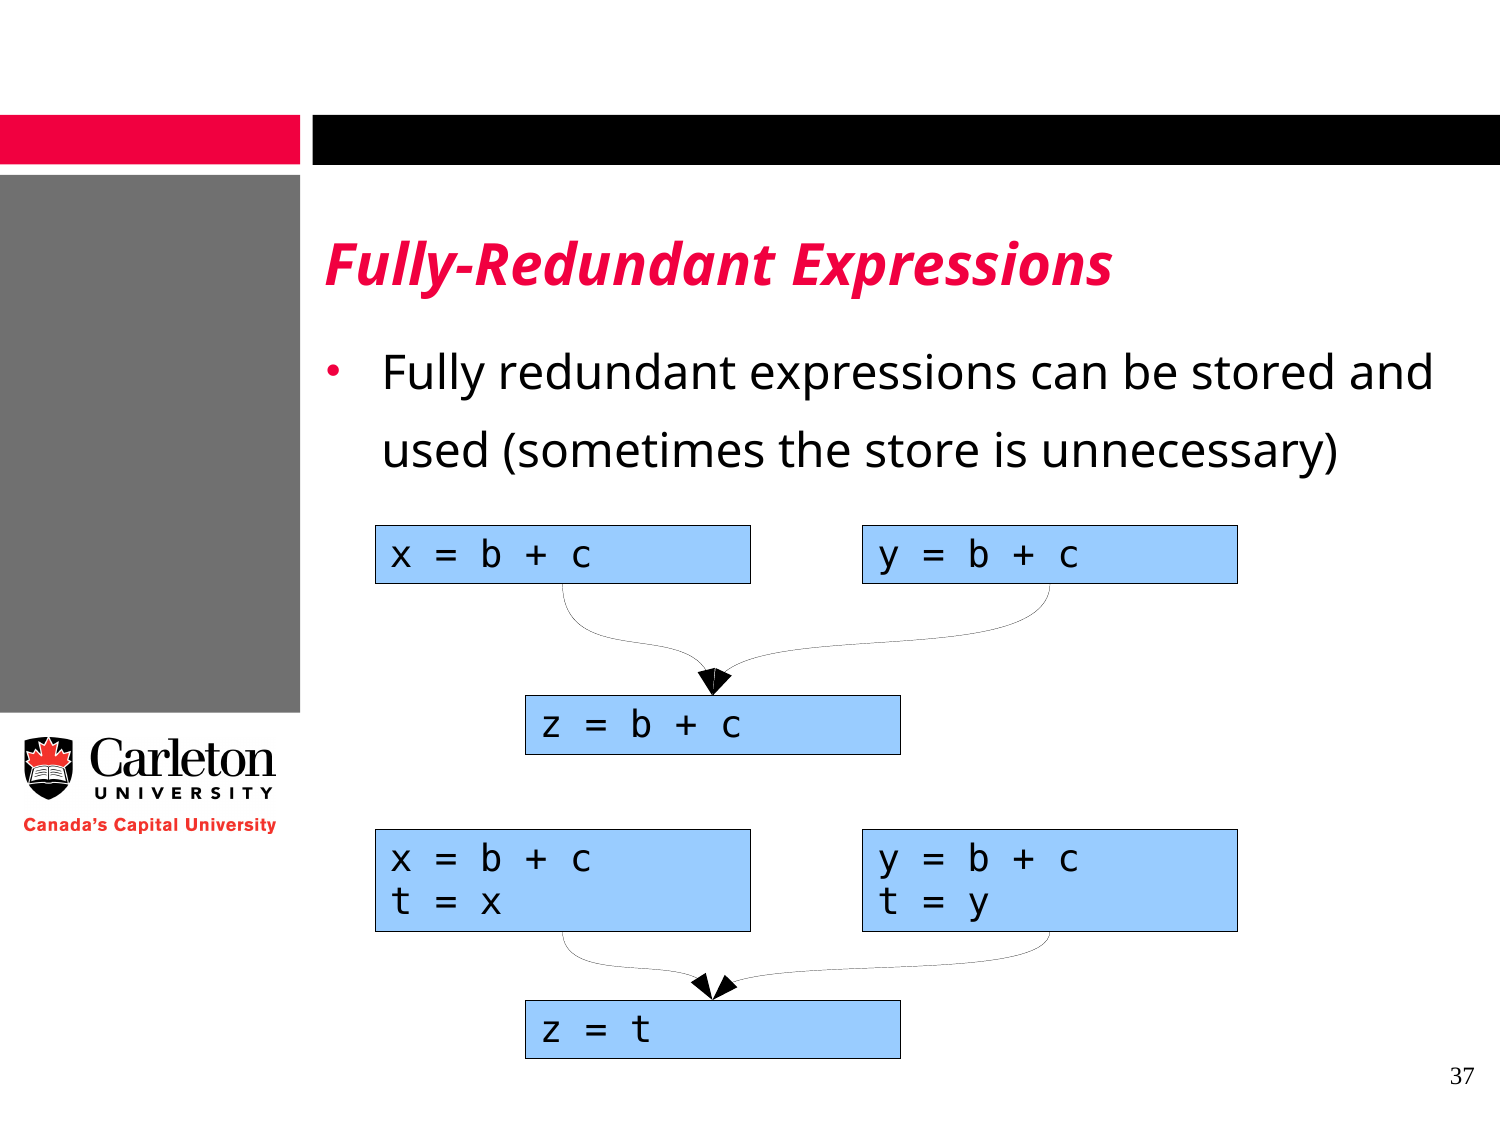

# Fully-Redundant Expressions
Fully redundant expressions can be stored and used (sometimes the store is unnecessary)
x = b + c
y = b + c
z = b + c
x = b + c
t = x
y = b + c
t = y
z = t
37